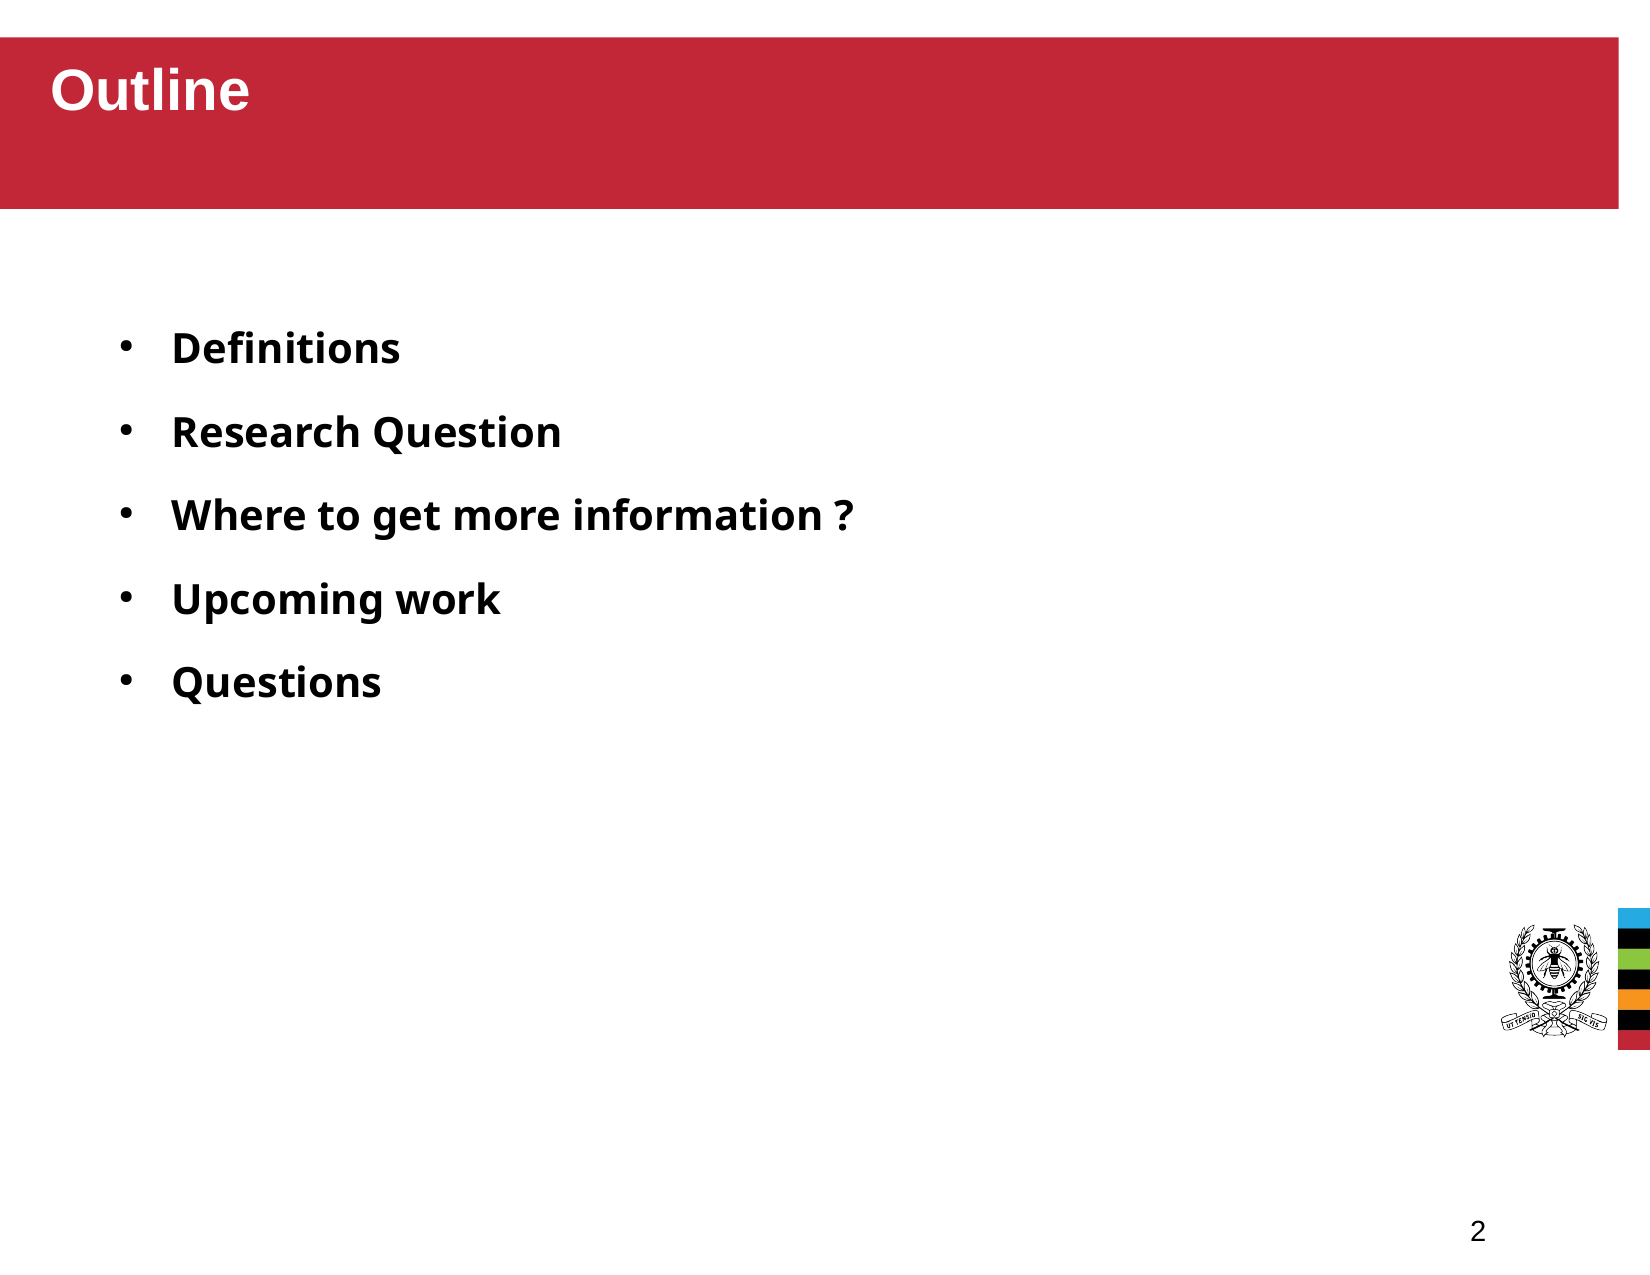

Outline
# Definitions
Research Question
Where to get more information ?
Upcoming work
Questions